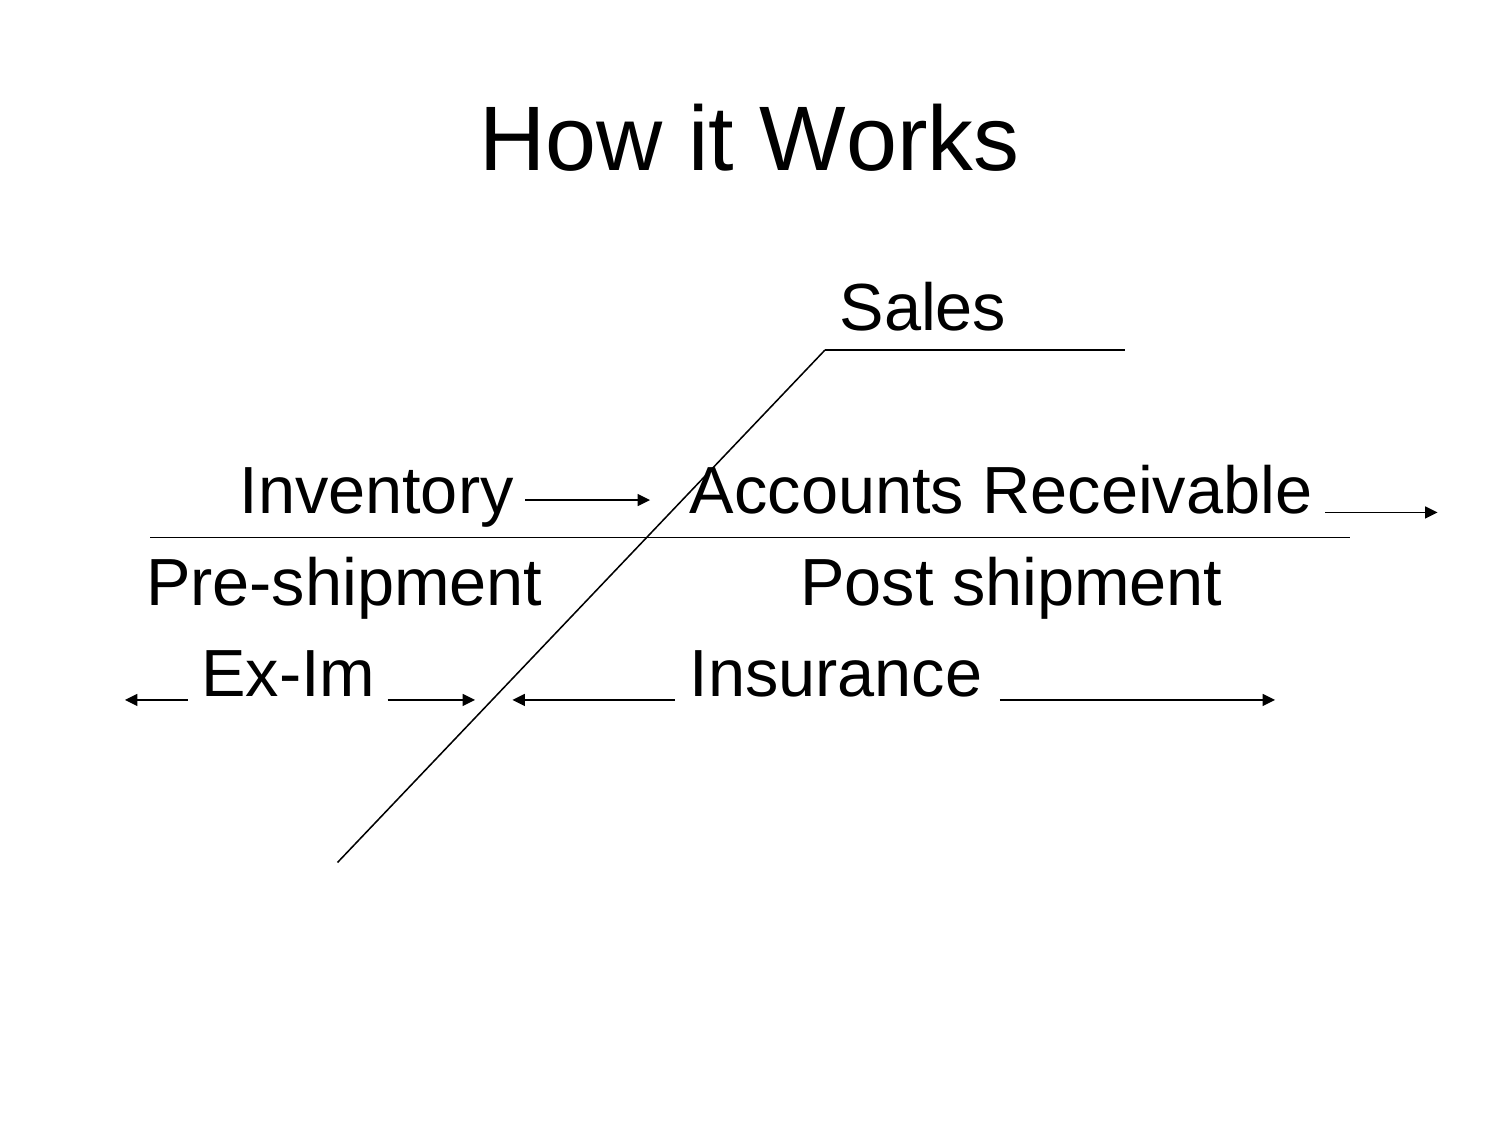

How it Works
# Sales
		Inventory		Accounts Receivable
	Pre-shipment	 Post shipment
	 Ex-Im			Insurance